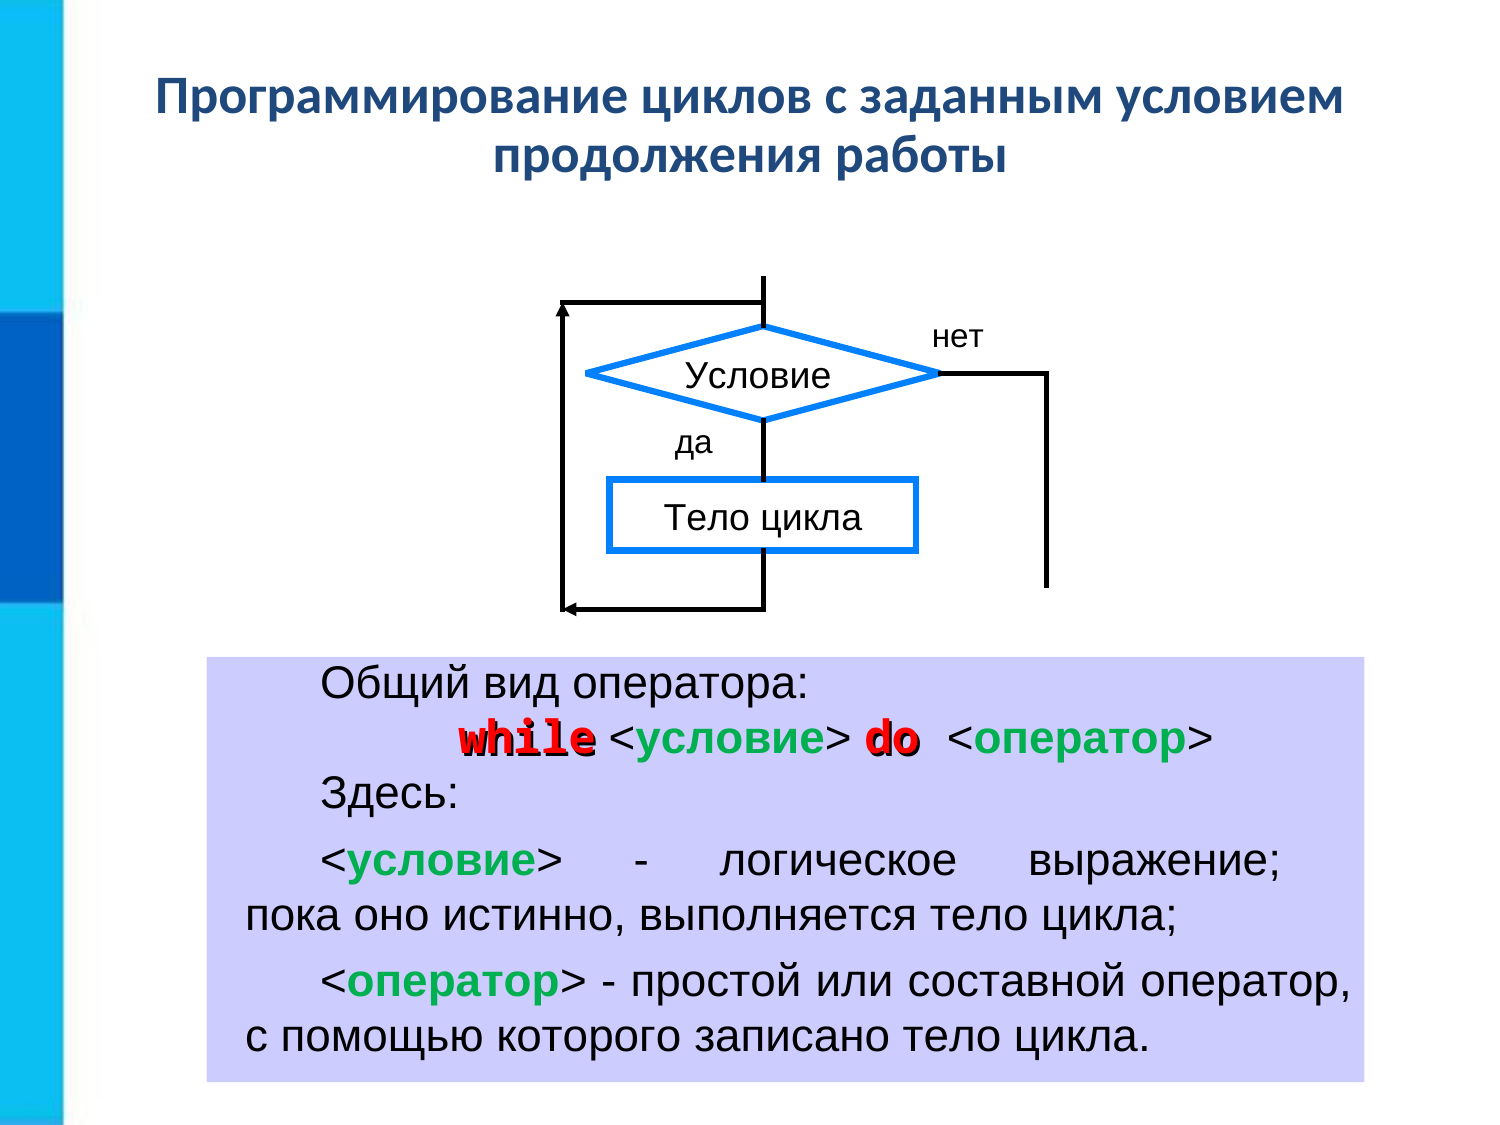

Программирование циклов с заданным условием продолжения работы
нет
Условие
да
Тело цикла
Общий вид оператора:
while <условие> do <оператор>
Здесь:
<условие> - логическое выражение;
пока оно истинно, выполняется тело цикла;
<оператор> - простой или составной оператор, с помощью которого записано тело цикла.